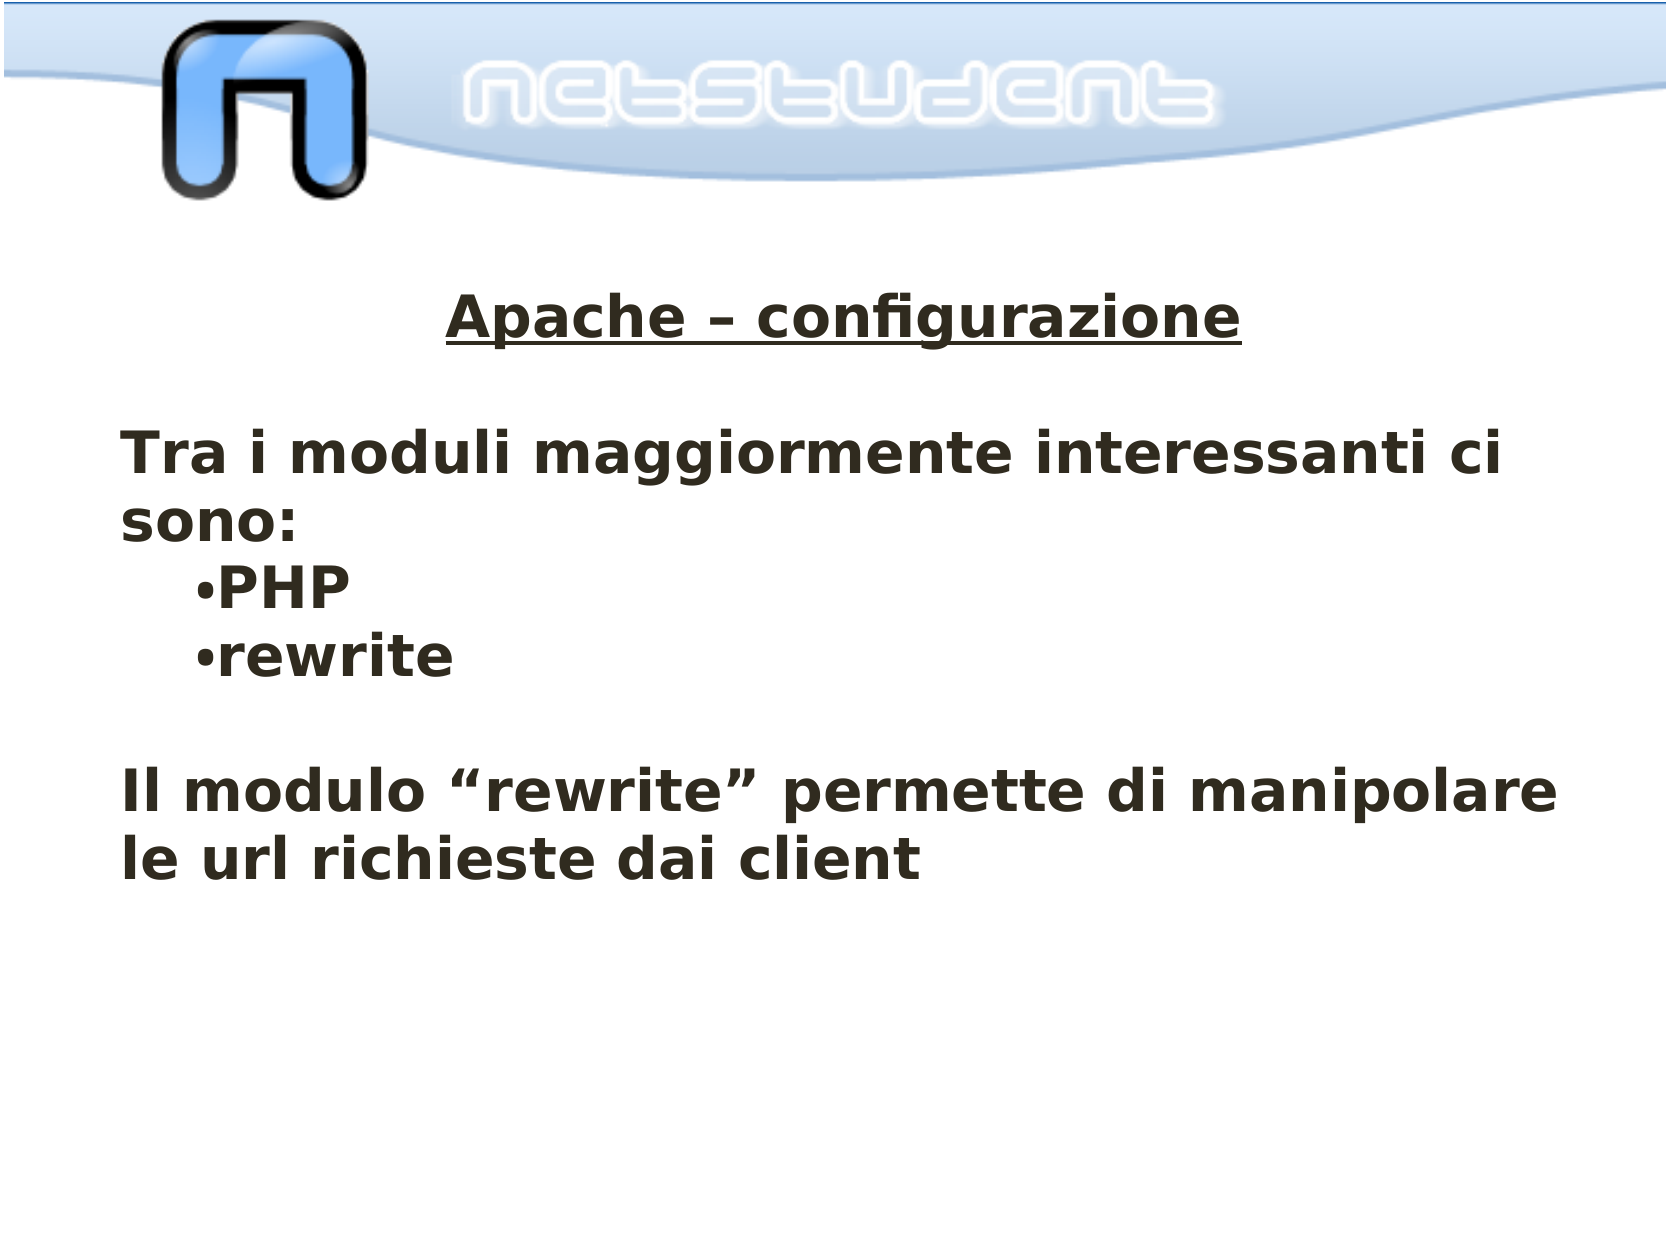

Apache – configurazione
Tra i moduli maggiormente interessanti ci sono:
PHP
rewrite
Il modulo “rewrite” permette di manipolare le url richieste dai client